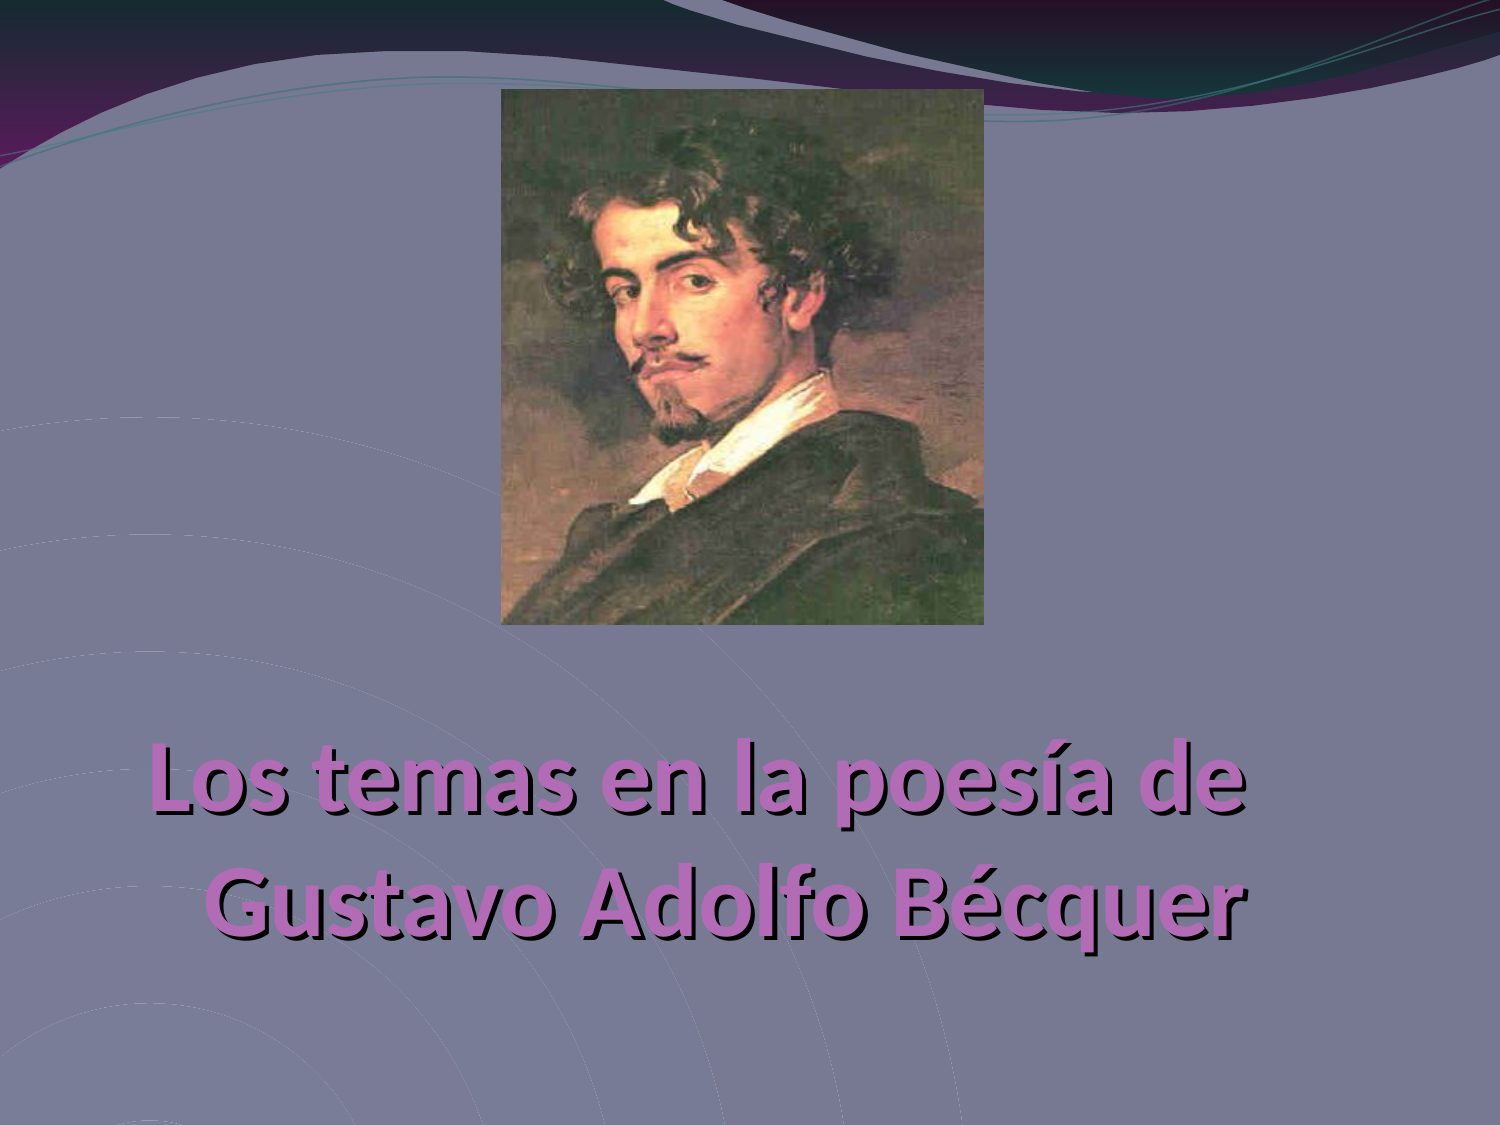

# Los temas en la poesía de Gustavo Adolfo Bécquer